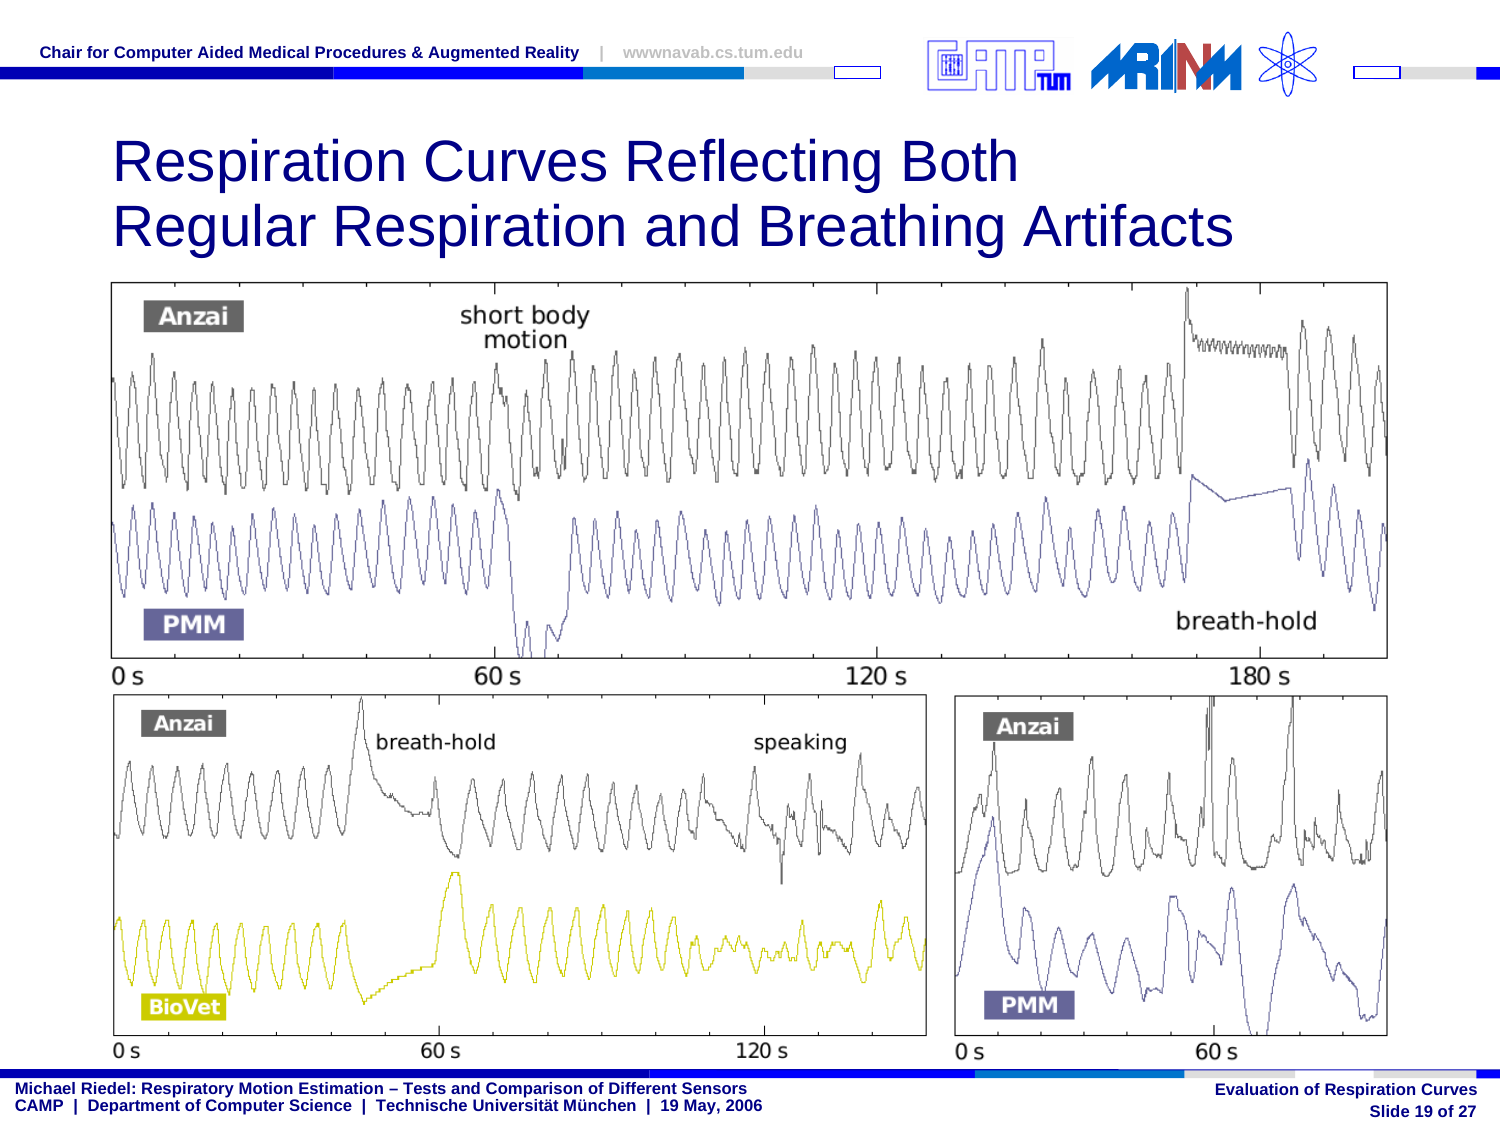

# Respiration Curves Reflecting Both Regular Respiration and Breathing Artifacts
Evaluation of Respiration Curves